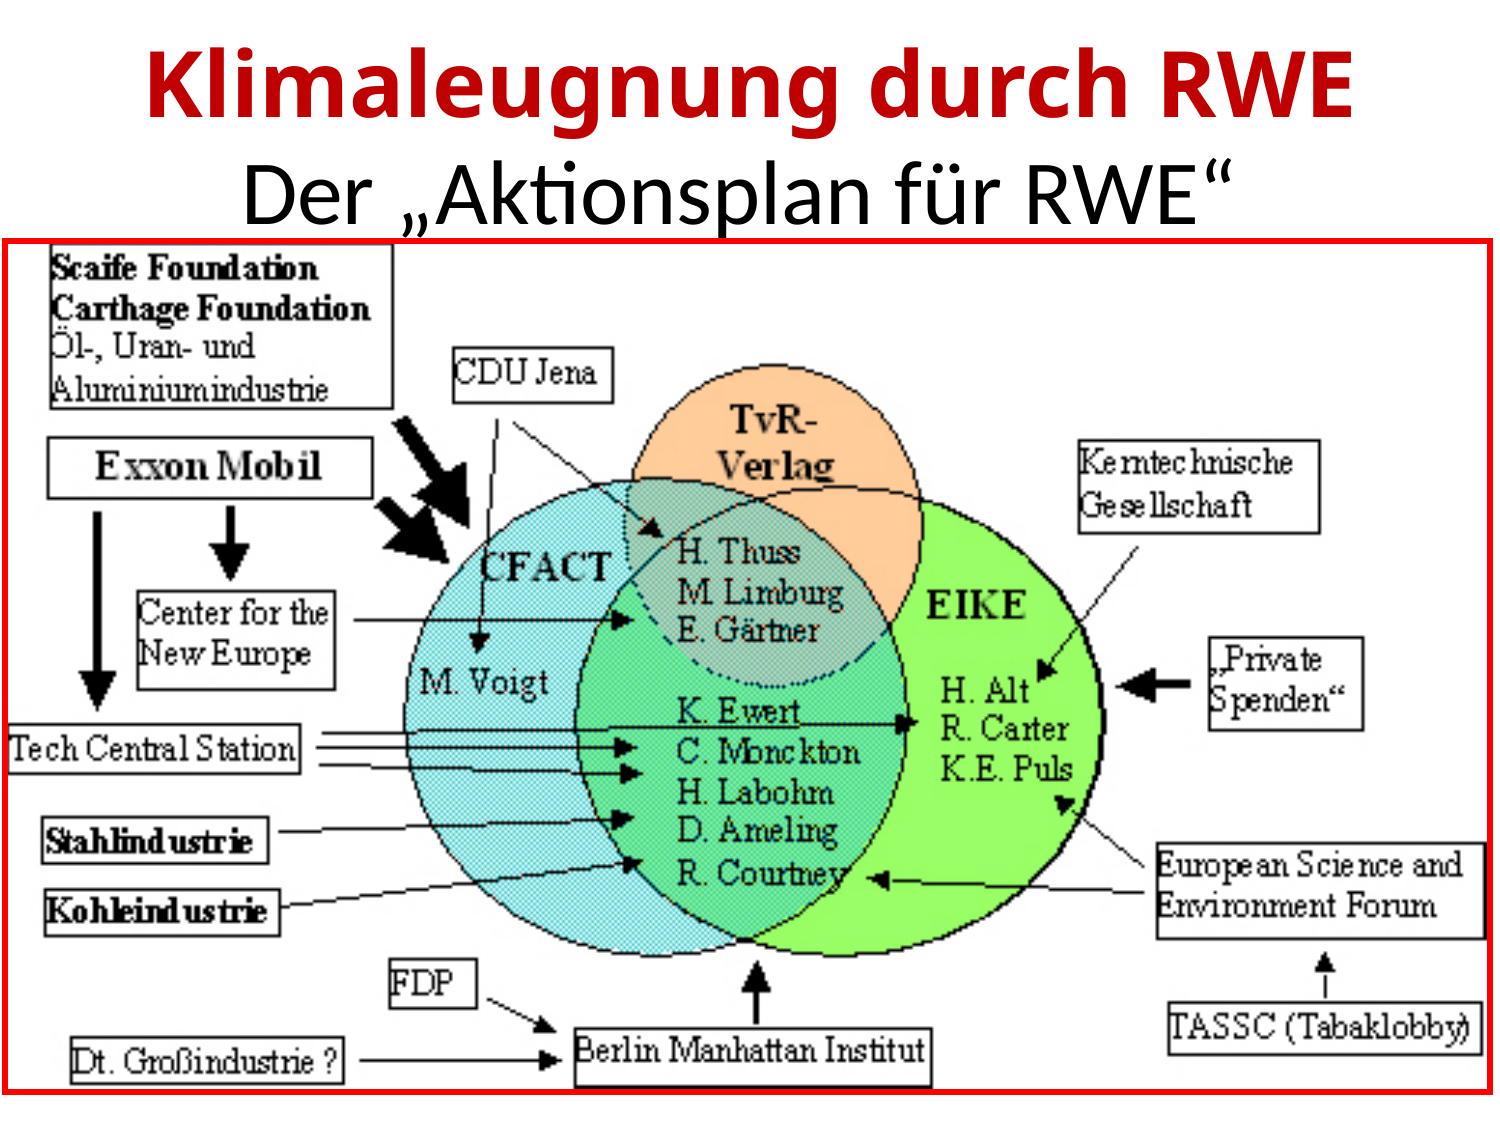

# Klimaleugnung durch RWE
Der „Aktionsplan für RWE“
von Chris Horner (US-Klimawandelleugner und EIKE-Referent):
„Gründung einer europäischen Klimaschutz-Koalition“
„Andere Unternehmen (inkl. Vattenfall, Endesa, Lufthansa, Exxon, Ford) haben bereits Interesse bekundet.“
„In den Vereinigten Staaten hat eine informelle Koalition erfolgreich dazu beigetragen, die Annahme eines Kyoto-ähnlichen Programms zu verhindern“
„Industrieorganisationen sind die falsche Plattform, um den Kurs der EU Klima-Agenda zu beeinflussen. Stattdessen sollte man ein aktives Team von Experten aufbauen, um der Kyoto-Agenda der Kommission etwas entgegen zu setzen.“
„RWE soll – zusammen mit anderen interessierten Konzernen – einen solchen Koalitions-Ansatz initiieren.“